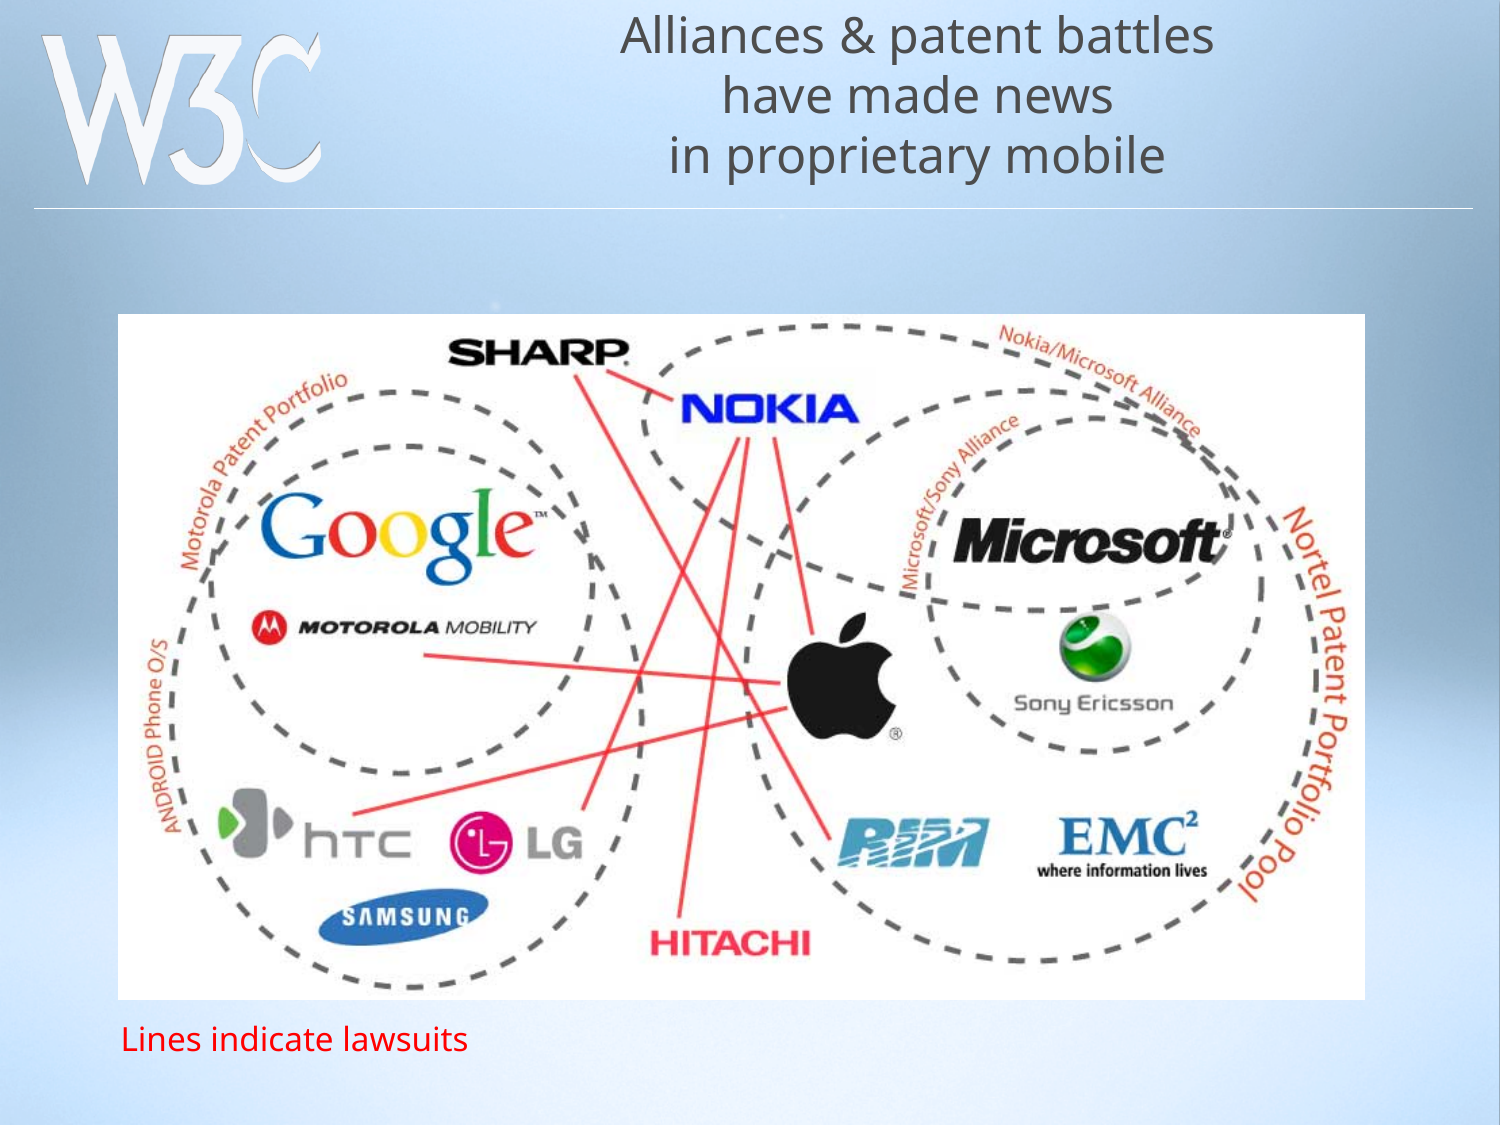

# Alliances & patent battles have made news in proprietary mobile
Lines indicate lawsuits